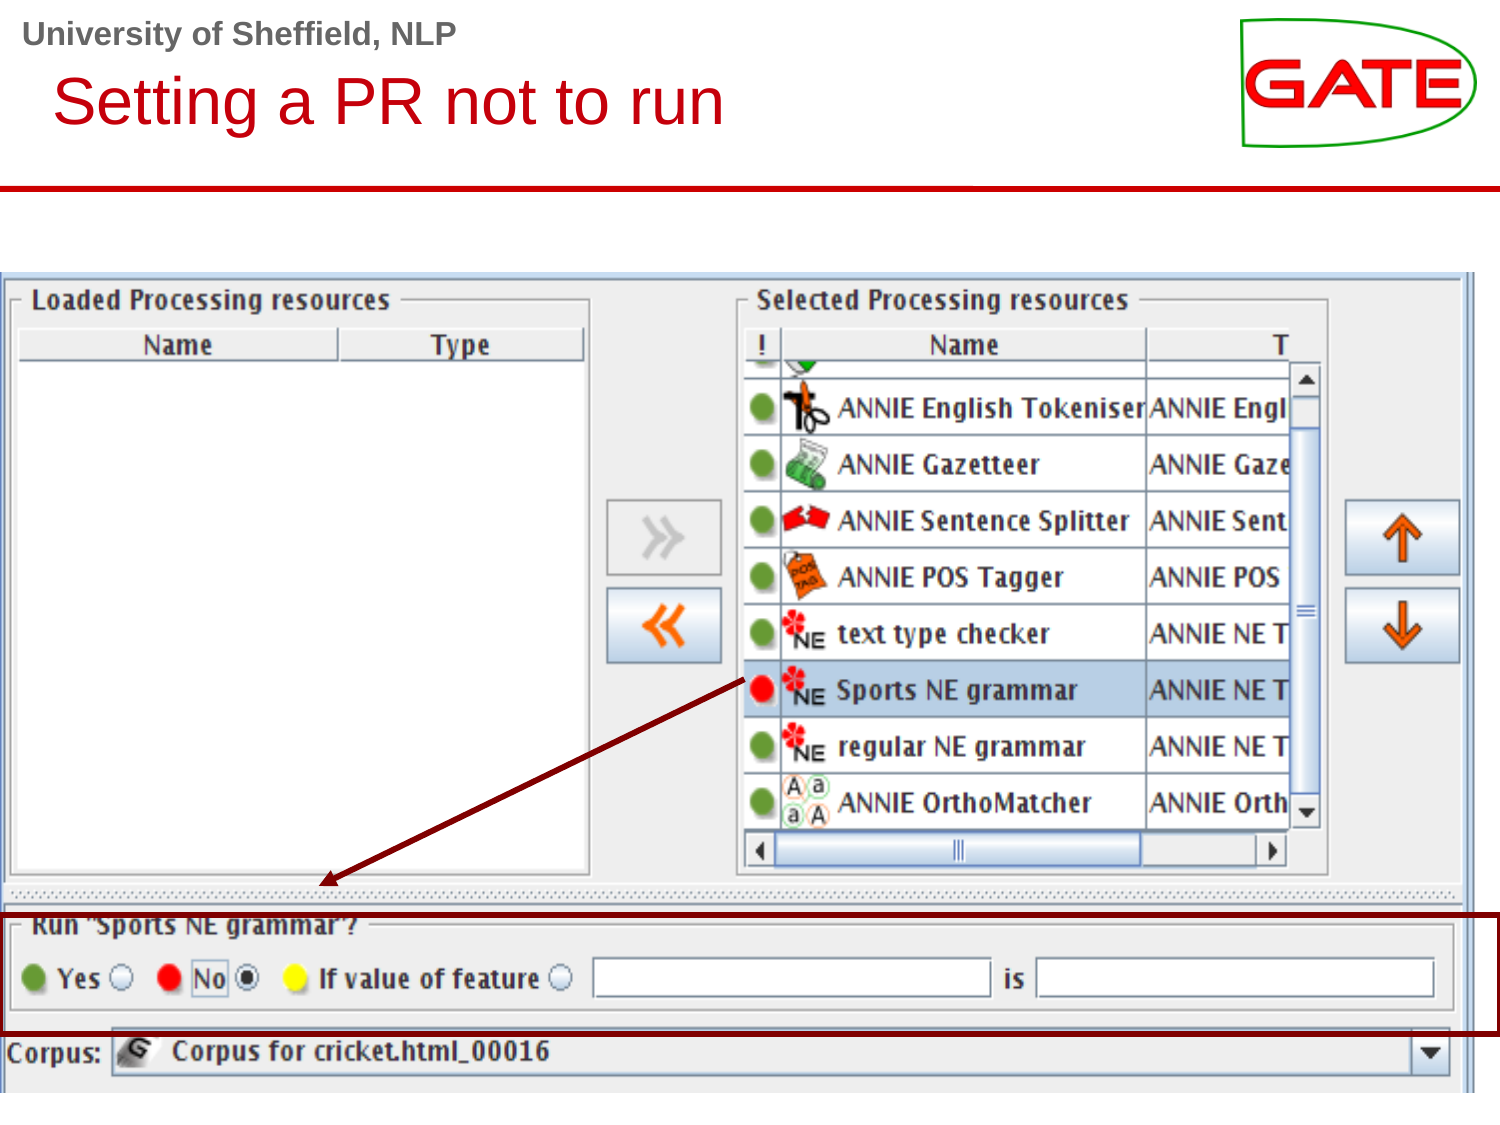

# Setting a PR not to run